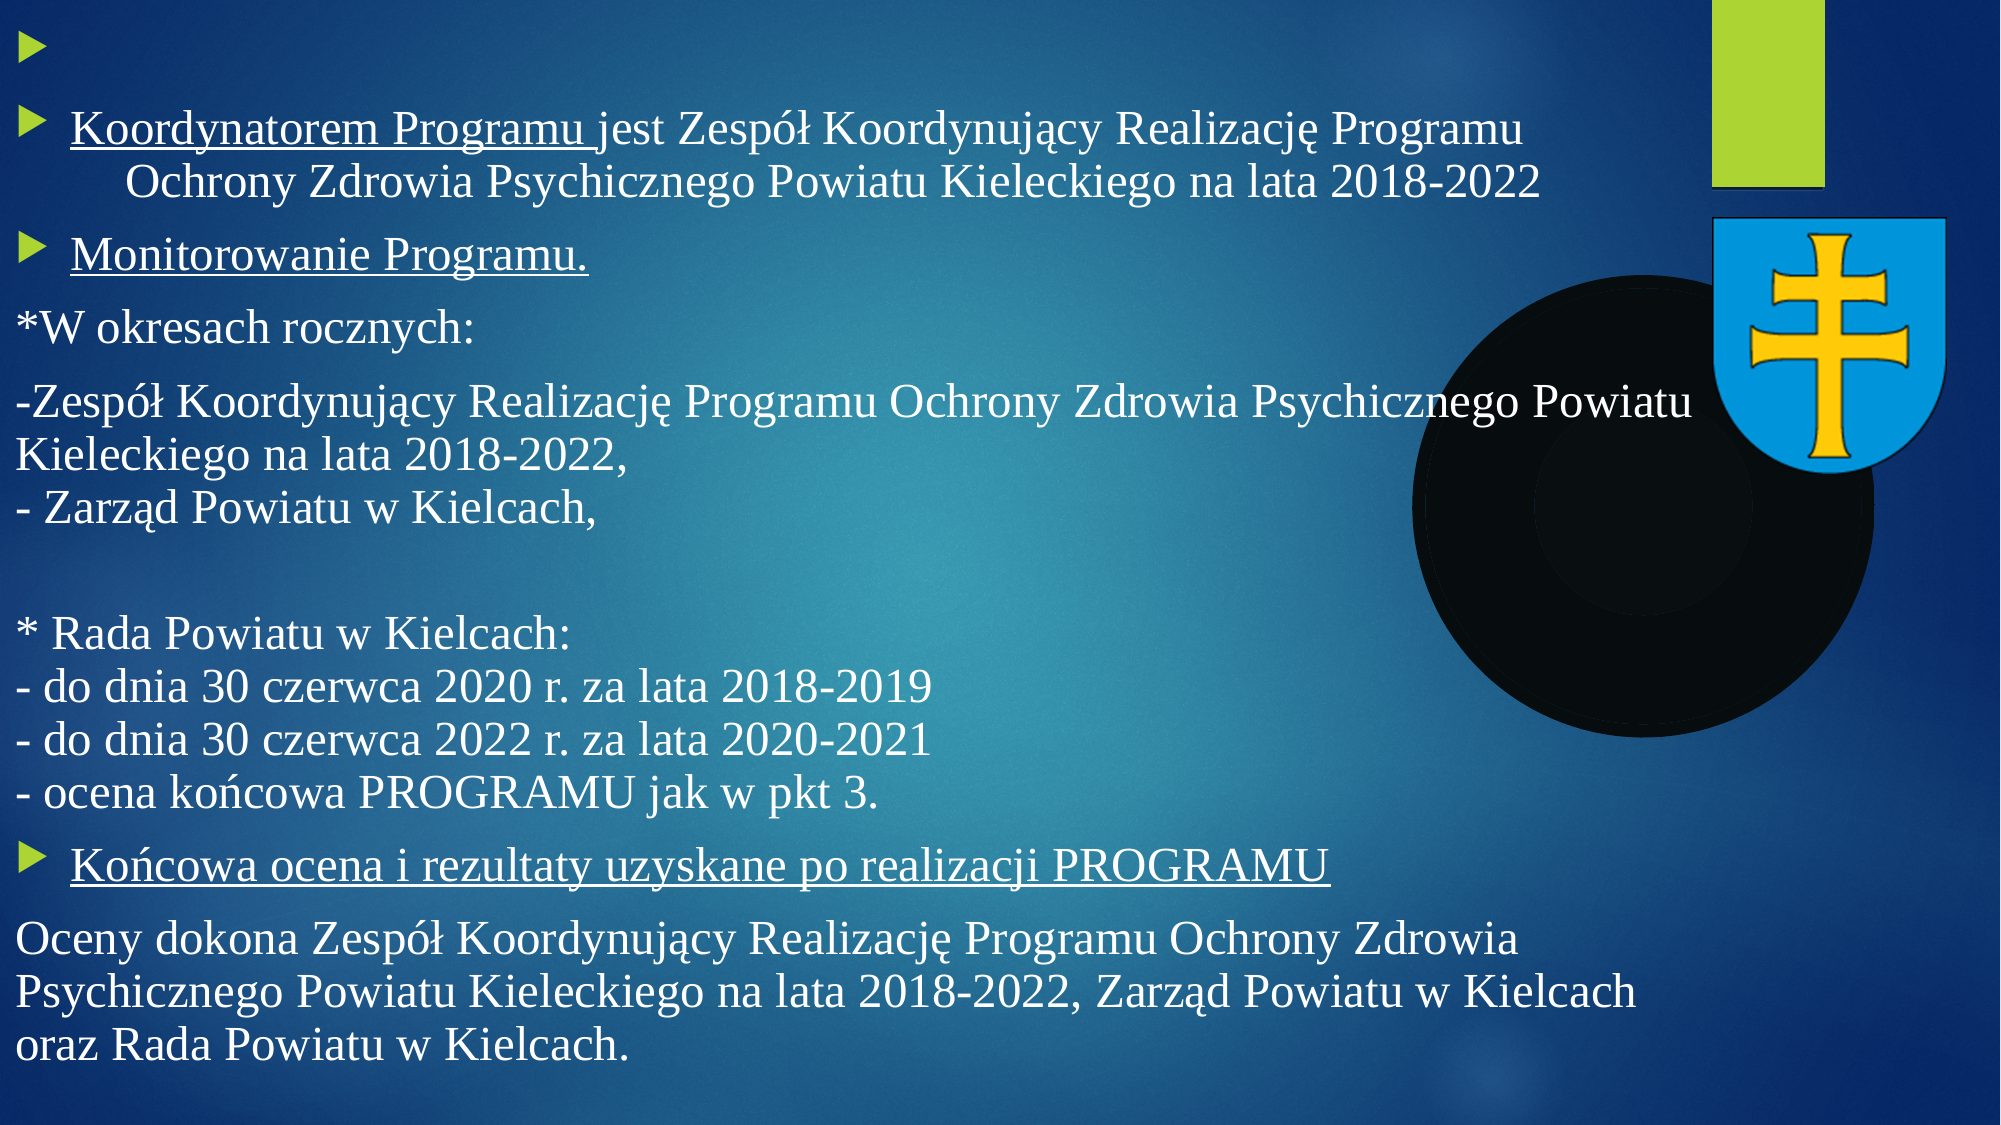

Koordynatorem Programu jest Zespół Koordynujący Realizację Programu Ochrony Zdrowia Psychicznego Powiatu Kieleckiego na lata 2018-2022
Monitorowanie Programu.
*W okresach rocznych:
-Zespół Koordynujący Realizację Programu Ochrony Zdrowia Psychicznego Powiatu Kieleckiego na lata 2018-2022,
- Zarząd Powiatu w Kielcach,
* Rada Powiatu w Kielcach:
- do dnia 30 czerwca 2020 r. za lata 2018-2019
- do dnia 30 czerwca 2022 r. za lata 2020-2021
- ocena końcowa PROGRAMU jak w pkt 3.
Końcowa ocena i rezultaty uzyskane po realizacji PROGRAMU
Oceny dokona Zespół Koordynujący Realizację Programu Ochrony Zdrowia Psychicznego Powiatu Kieleckiego na lata 2018-2022, Zarząd Powiatu w Kielcach oraz Rada Powiatu w Kielcach.
#